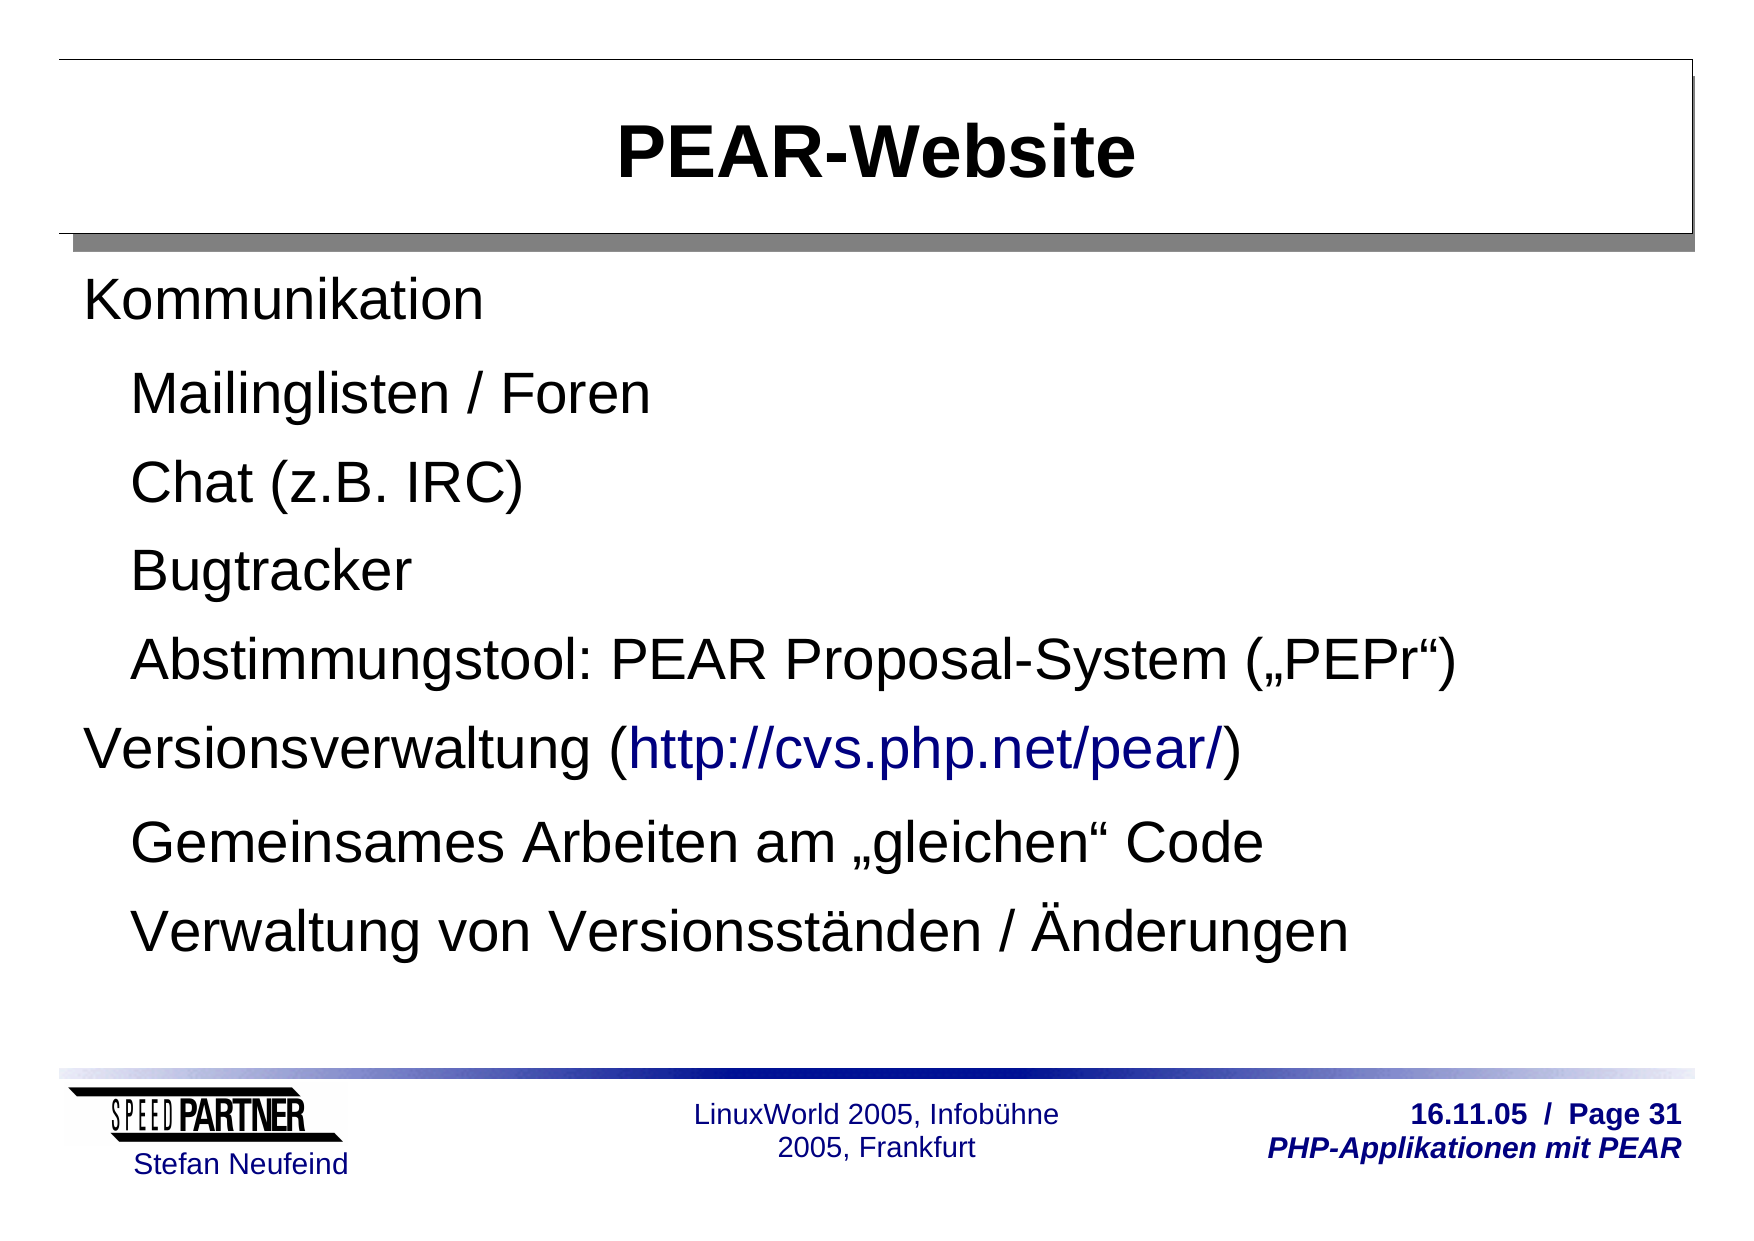

# PEAR-Website
Kommunikation
Mailinglisten / Foren
Chat (z.B. IRC)
Bugtracker
Abstimmungstool: PEAR Proposal-System („PEPr“)
Versionsverwaltung (http://cvs.php.net/pear/)
Gemeinsames Arbeiten am „gleichen“ Code
Verwaltung von Versionsständen / Änderungen